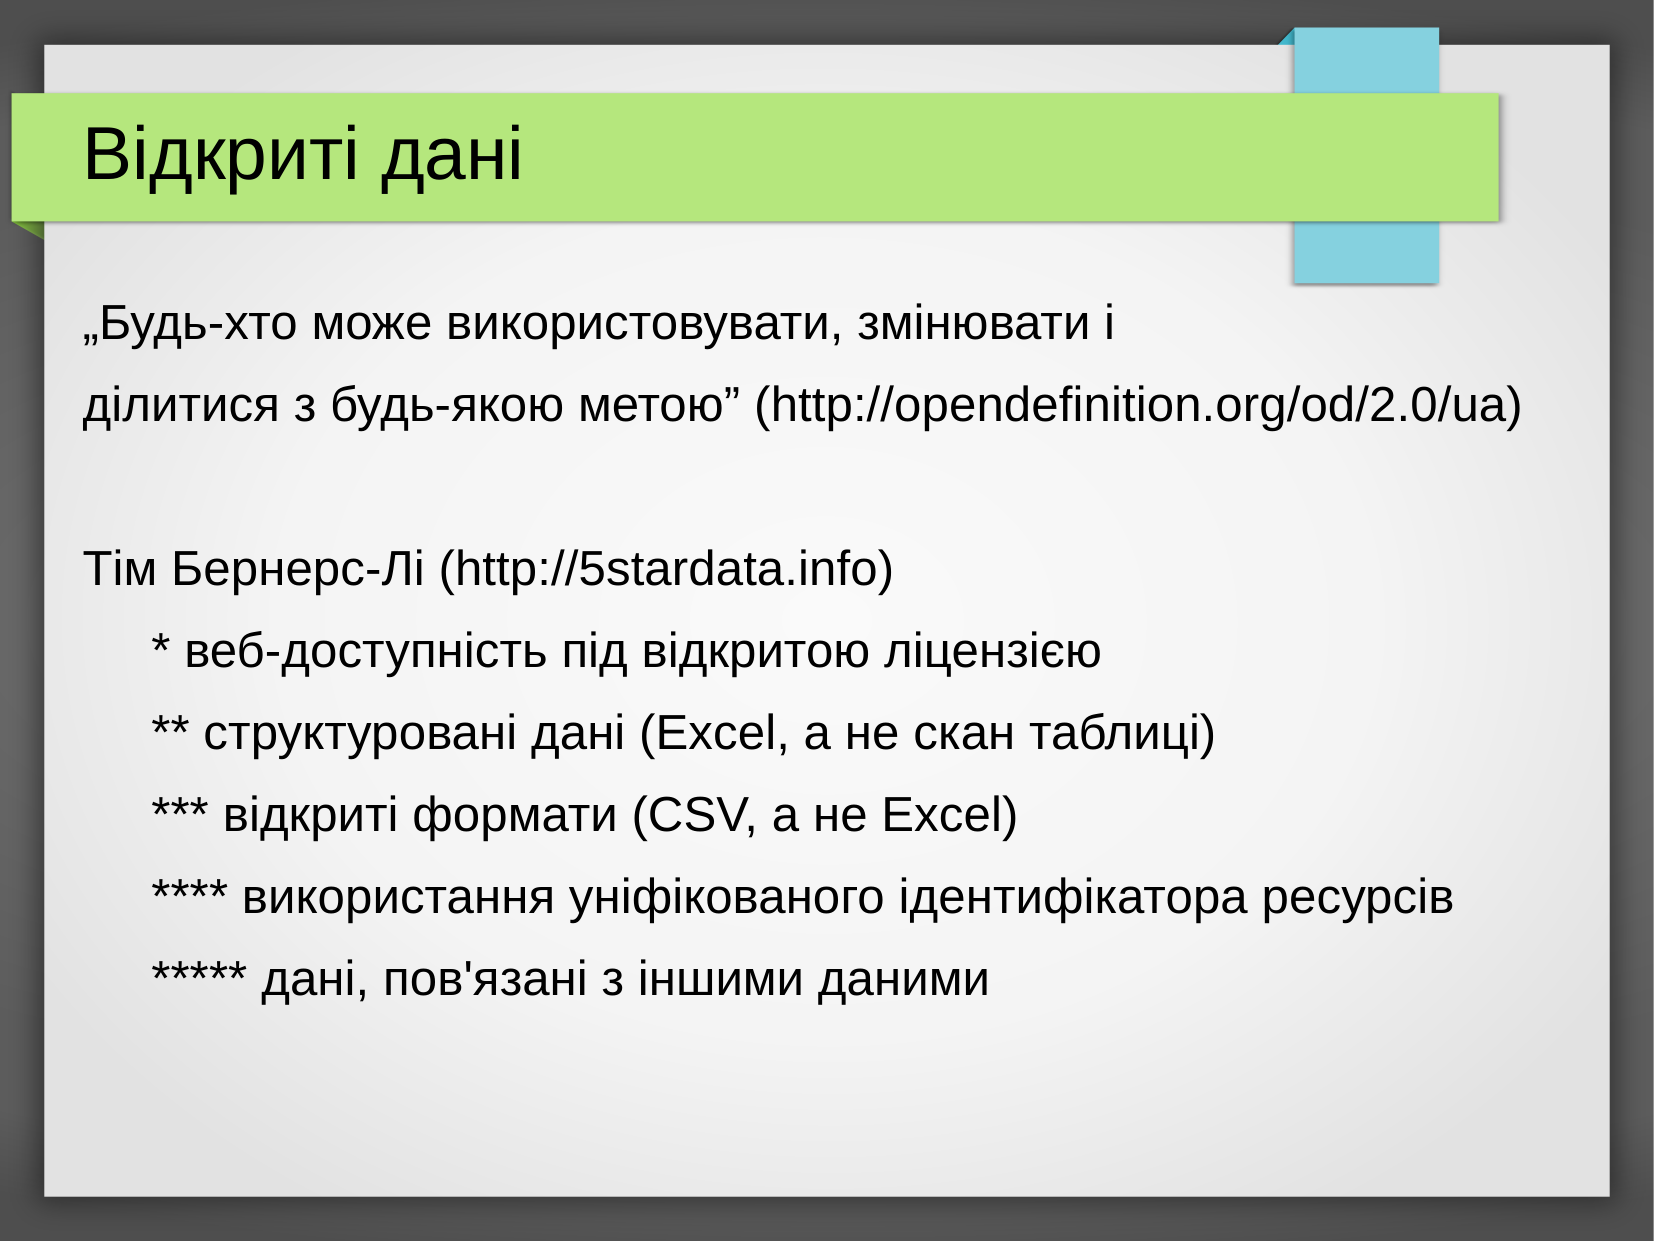

# Відкриті дані
„Будь-хто може використовувати, змінювати і
ділитися з будь-якою метою” (http://opendefinition.org/od/2.0/ua)
Тім Бернерс-Лі (http://5stardata.info)
 * веб-доступність під відкритою ліцензією
 ** структуровані дані (Excel, а не скан таблиці)
 *** відкриті формати (CSV, а не Excel)
 **** використання уніфікованого ідентифікатора ресурсів
 ***** дані, пов'язані з іншими даними